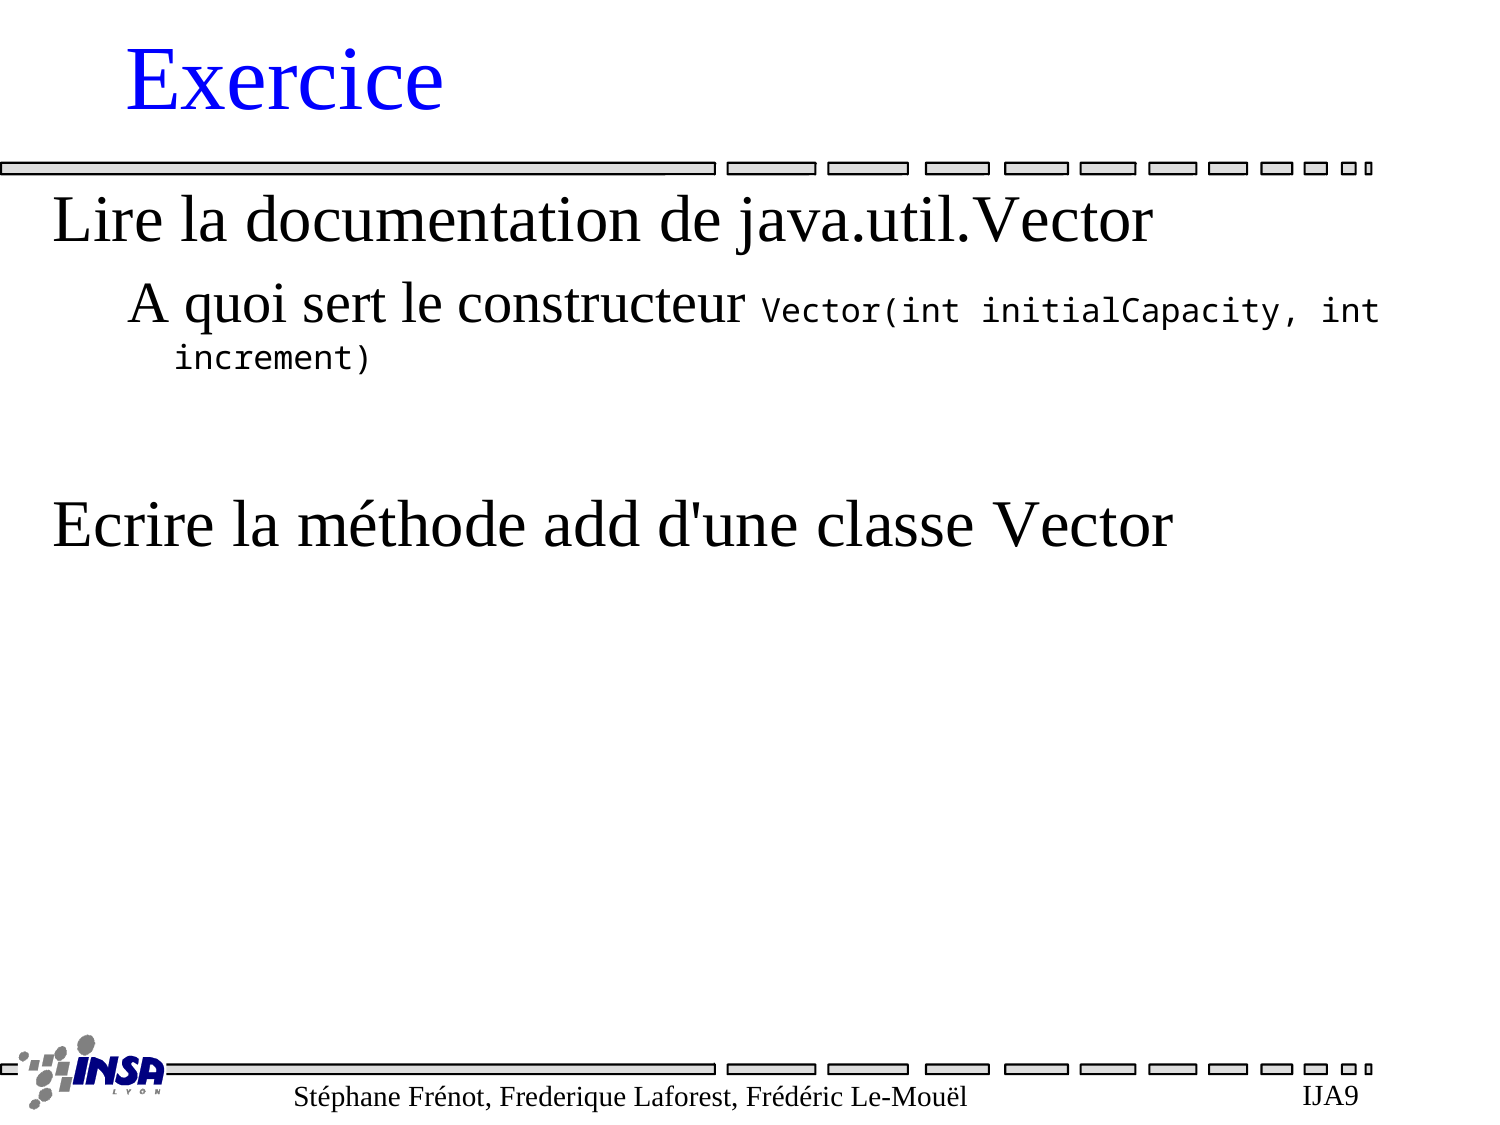

# Exercice
Lire la documentation de java.util.Vector
A quoi sert le constructeur Vector(int initialCapacity, int increment)
Ecrire la méthode add d'une classe Vector